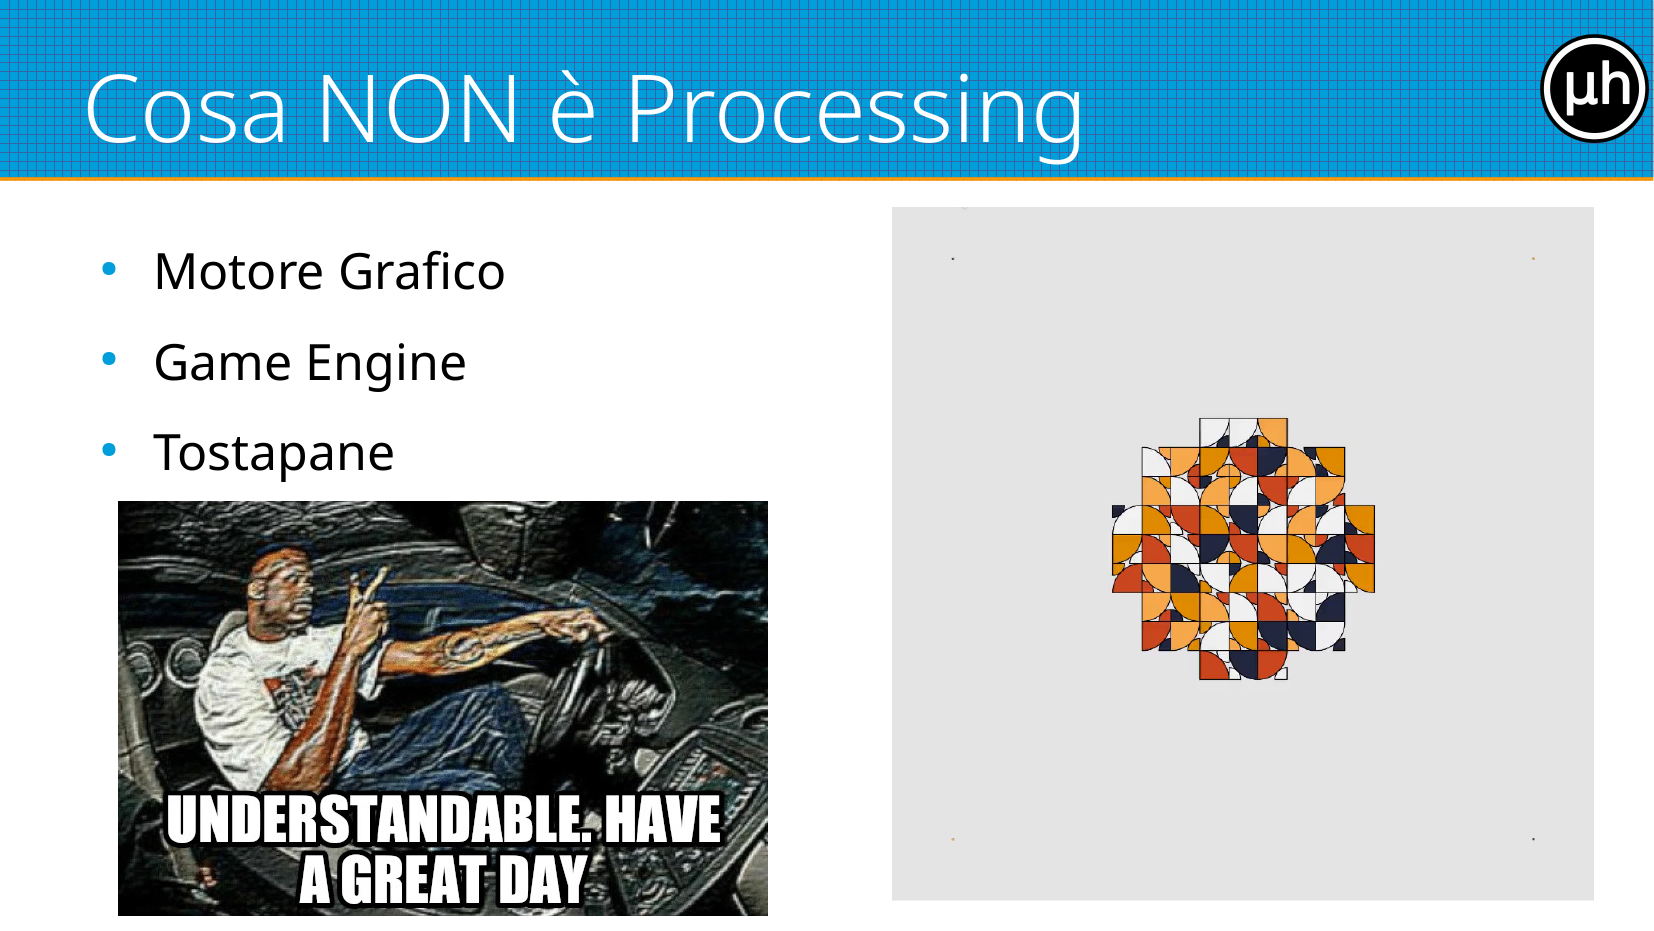

# Cosa NON è Processing
Motore Grafico
Game Engine
Tostapane